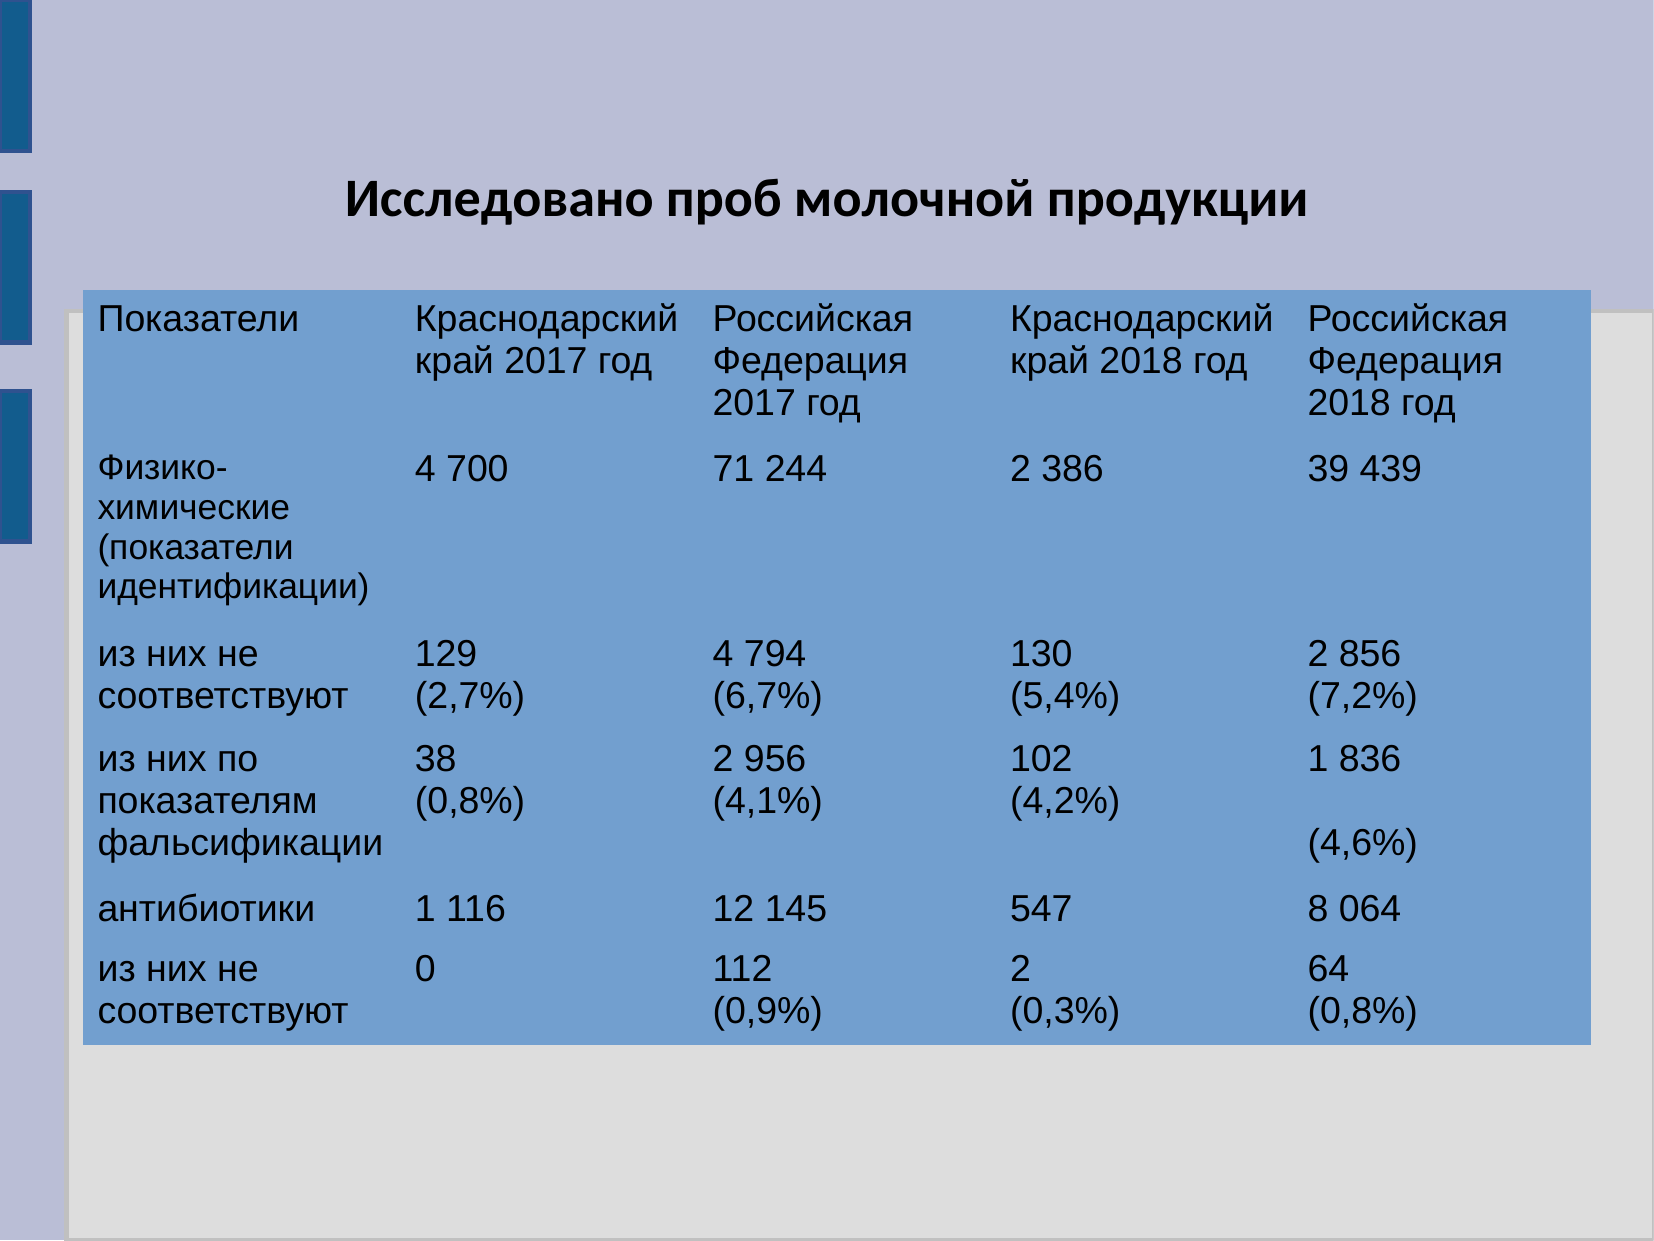

# Исследовано проб молочной продукции
| Показатели | Краснодарский край 2017 год | Российская Федерация 2017 год | Краснодарский край 2018 год | Российская Федерация 2018 год |
| --- | --- | --- | --- | --- |
| Физико-химические (показатели идентификации) | 4 700 | 71 244 | 2 386 | 39 439 |
| из них не соответствуют | 129 (2,7%) | 4 794 (6,7%) | 130 (5,4%) | 2 856 (7,2%) |
| из них по показателям фальсификации | 38 (0,8%) | 2 956 (4,1%) | 102 (4,2%) | 1 836 (4,6%) |
| антибиотики | 1 116 | 12 145 | 547 | 8 064 |
| из них не соответствуют | 0 | 112 (0,9%) | 2 (0,3%) | 64 (0,8%) |